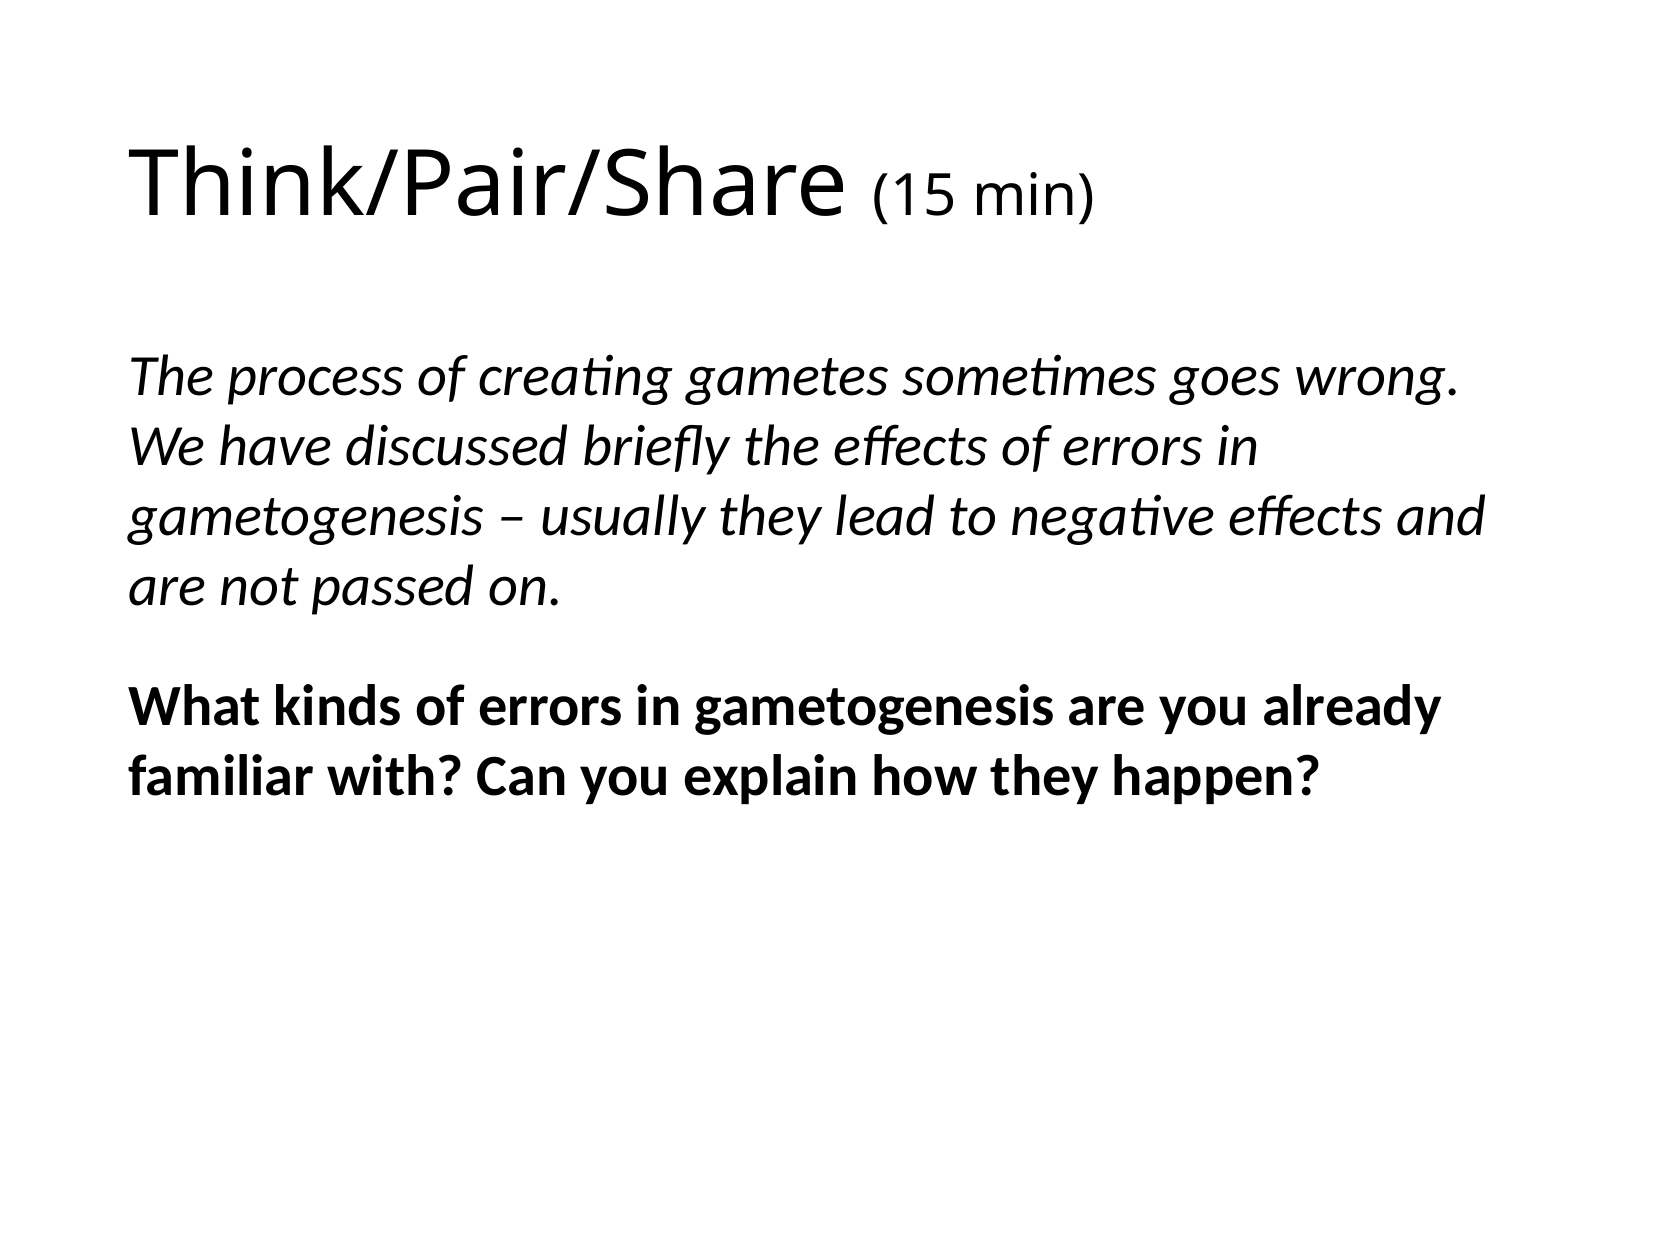

Think/Pair/Share (15 min)
The process of creating gametes sometimes goes wrong. We have discussed briefly the effects of errors in gametogenesis – usually they lead to negative effects and are not passed on.
What kinds of errors in gametogenesis are you already familiar with? Can you explain how they happen?